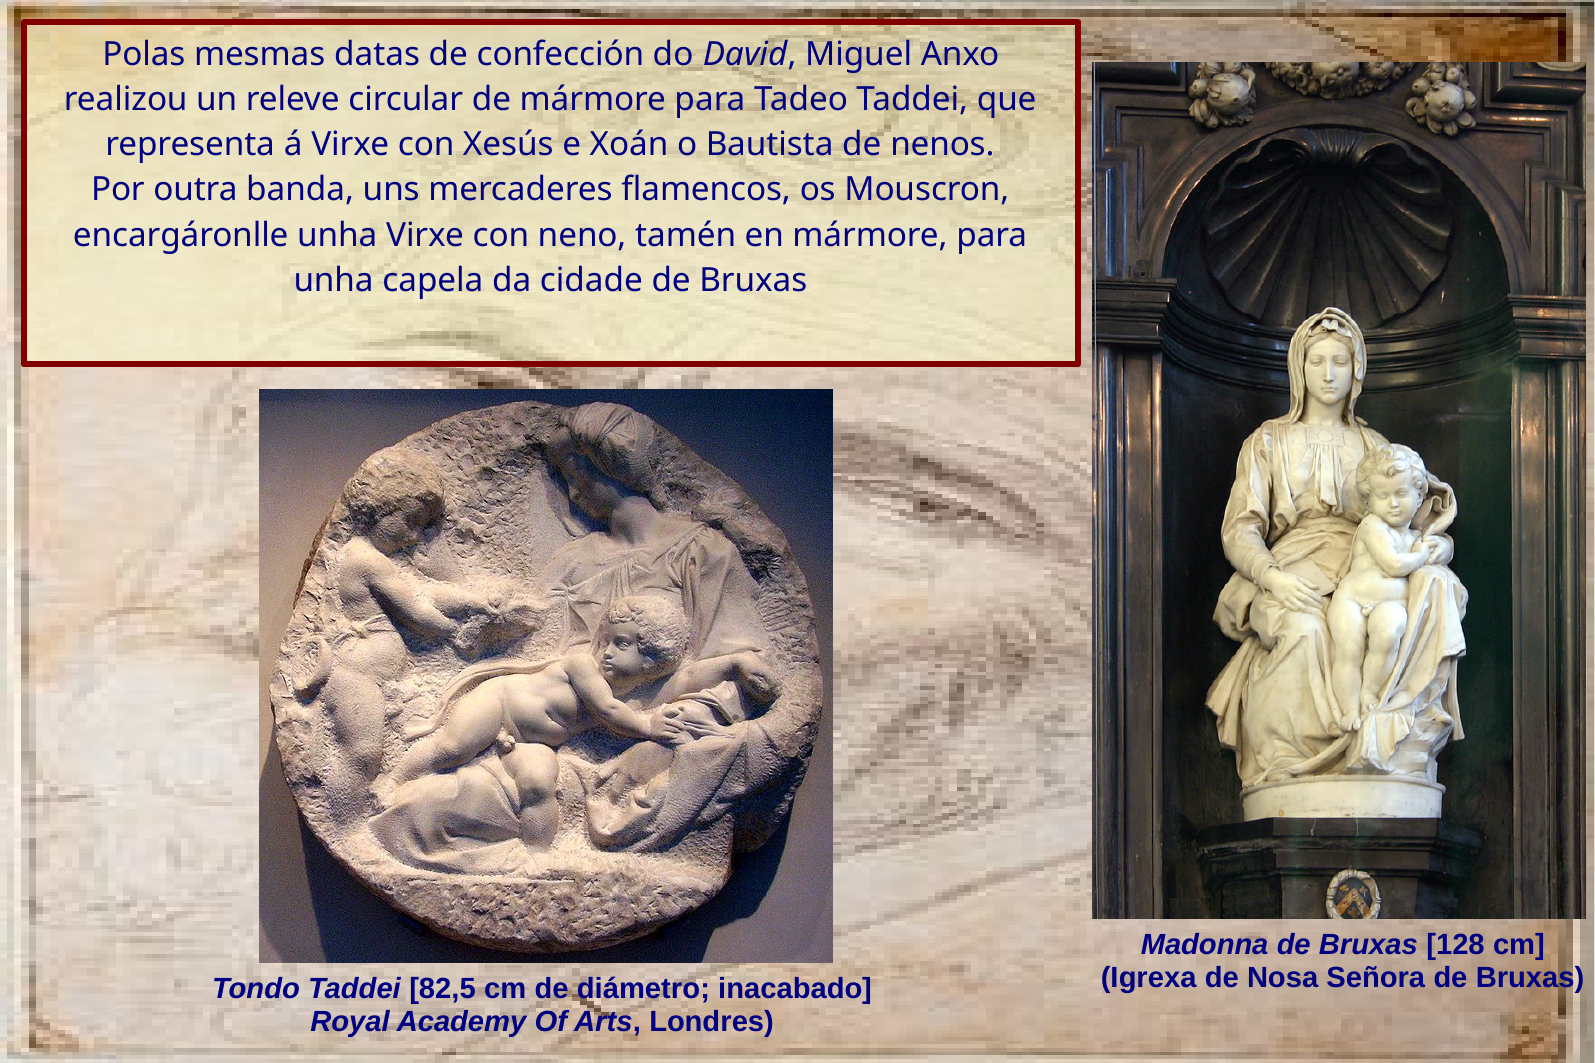

Polas mesmas datas de confección do David, Miguel Anxo realizou un releve circular de mármore para Tadeo Taddei, que representa á Virxe con Xesús e Xoán o Bautista de nenos.
Por outra banda, uns mercaderes flamencos, os Mouscron, encargáronlle unha Virxe con neno, tamén en mármore, para unha capela da cidade de Bruxas
Madonna de Bruxas [128 cm]
(Igrexa de Nosa Señora de Bruxas)
Tondo Taddei [82,5 cm de diámetro; inacabado]
Royal Academy Of Arts, Londres)